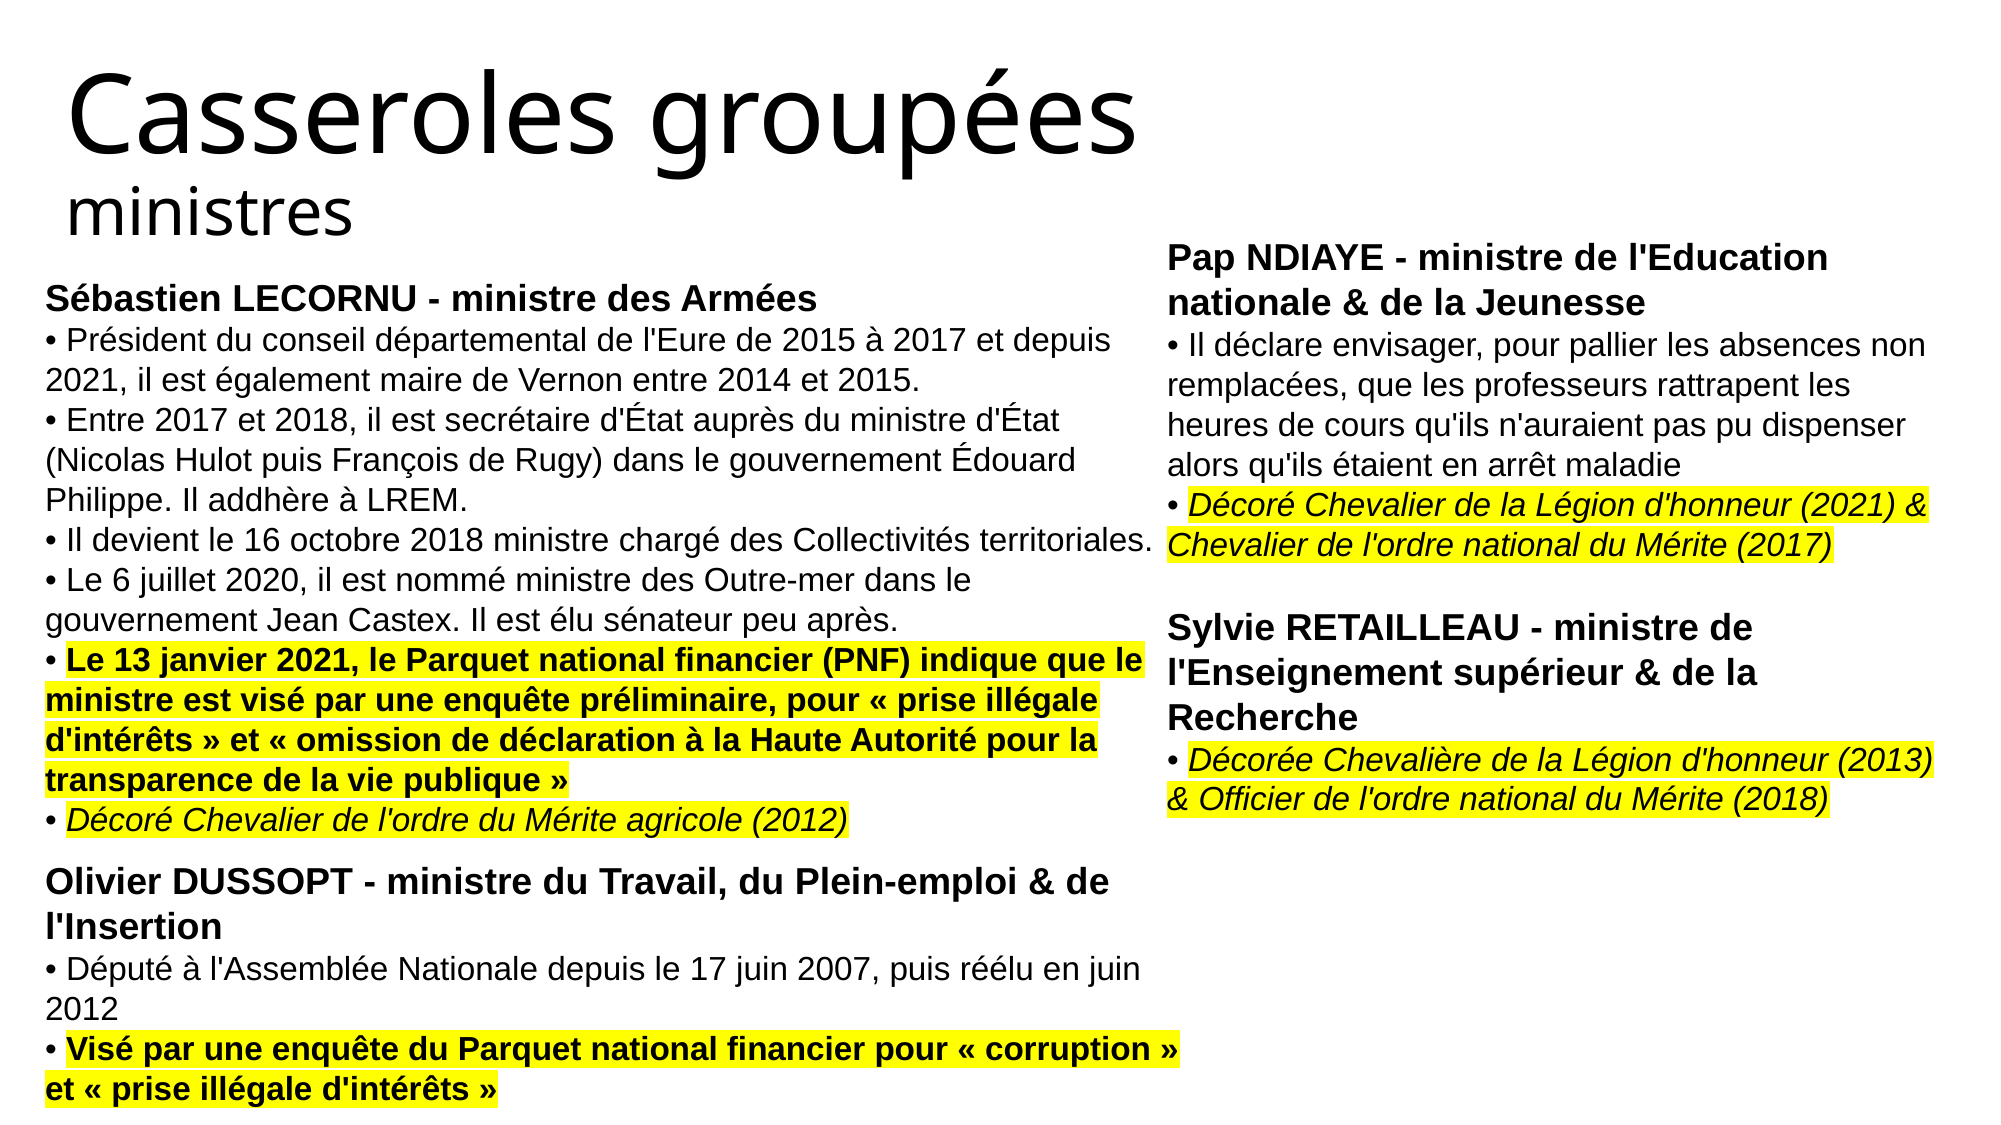

# Casseroles groupées ministres
Pap NDIAYE - ministre de l'Education nationale & de la Jeunesse
• Il déclare envisager, pour pallier les absences non remplacées, que les professeurs rattrapent les heures de cours qu'ils n'auraient pas pu dispenser alors qu'ils étaient en arrêt maladie
• Décoré Chevalier de la Légion d'honneur (2021) & Chevalier de l'ordre national du Mérite (2017)
Sylvie RETAILLEAU - ministre de l'Enseignement supérieur & de la Recherche
• Décorée Chevalière de la Légion d'honneur (2013) & Officier de l'ordre national du Mérite (2018)
Sébastien LECORNU - ministre des Armées
• Président du conseil départemental de l'Eure de 2015 à 2017 et depuis 2021, il est également maire de Vernon entre 2014 et 2015.
• Entre 2017 et 2018, il est secrétaire d'État auprès du ministre d'État (Nicolas Hulot puis François de Rugy) dans le gouvernement Édouard Philippe. Il addhère à LREM.
• Il devient le 16 octobre 2018 ministre chargé des Collectivités territoriales.
• Le 6 juillet 2020, il est nommé ministre des Outre-mer dans le gouvernement Jean Castex. Il est élu sénateur peu après.
• Le 13 janvier 2021, le Parquet national financier (PNF) indique que le ministre est visé par une enquête préliminaire, pour « prise illégale d'intérêts » et « omission de déclaration à la Haute Autorité pour la transparence de la vie publique »
• Décoré Chevalier de l'ordre du Mérite agricole (2012)
Olivier DUSSOPT - ministre du Travail, du Plein-emploi & de l'Insertion
• Député à l'Assemblée Nationale depuis le 17 juin 2007, puis réélu en juin 2012
• Visé par une enquête du Parquet national financier pour « corruption » et « prise illégale d'intérêts »